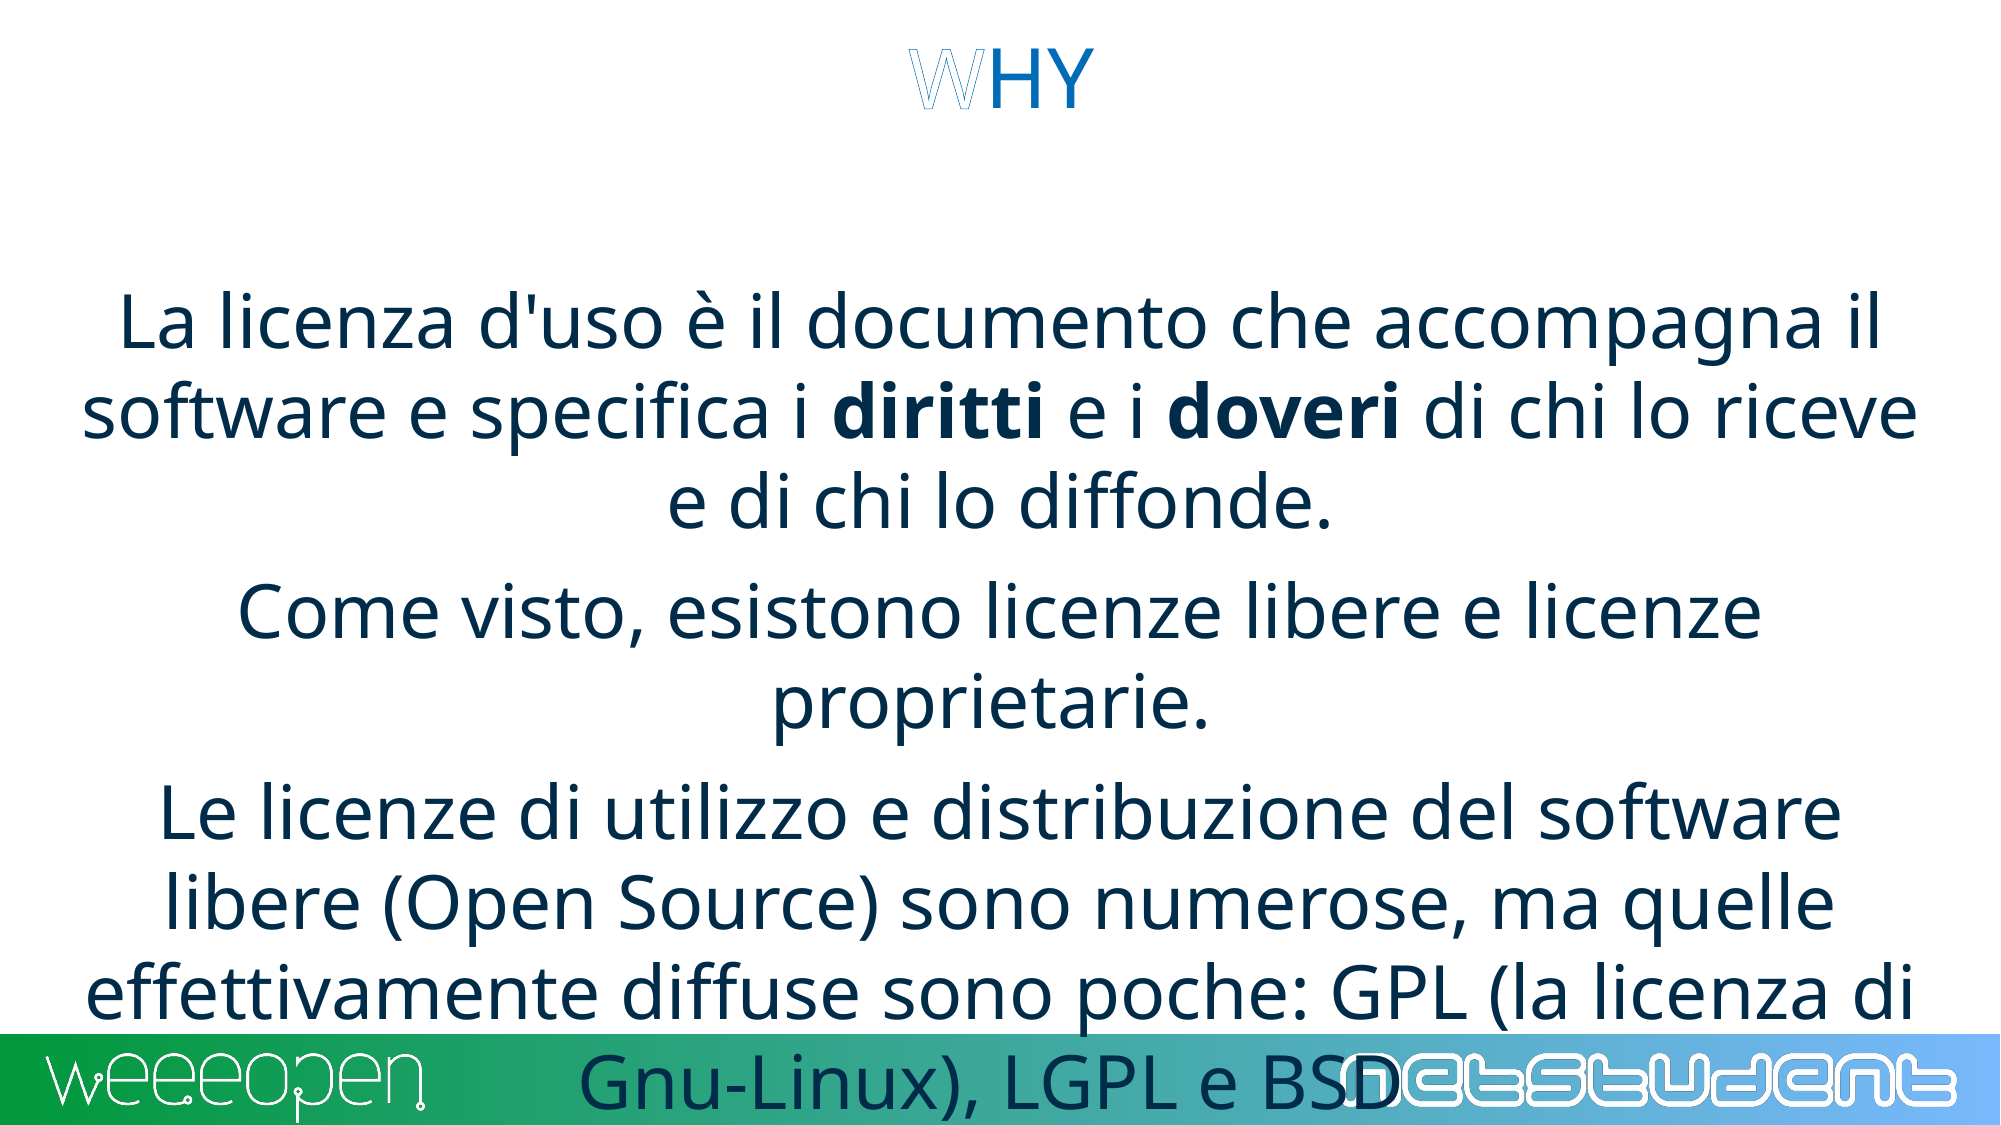

WHY
La licenza d'uso è il documento che accompagna il software e specifica i diritti e i doveri di chi lo riceve e di chi lo diffonde.
Come visto, esistono licenze libere e licenze proprietarie.
Le licenze di utilizzo e distribuzione del software libere (Open Source) sono numerose, ma quelle effettivamente diffuse sono poche: GPL (la licenza di Gnu-Linux), LGPL e BSD